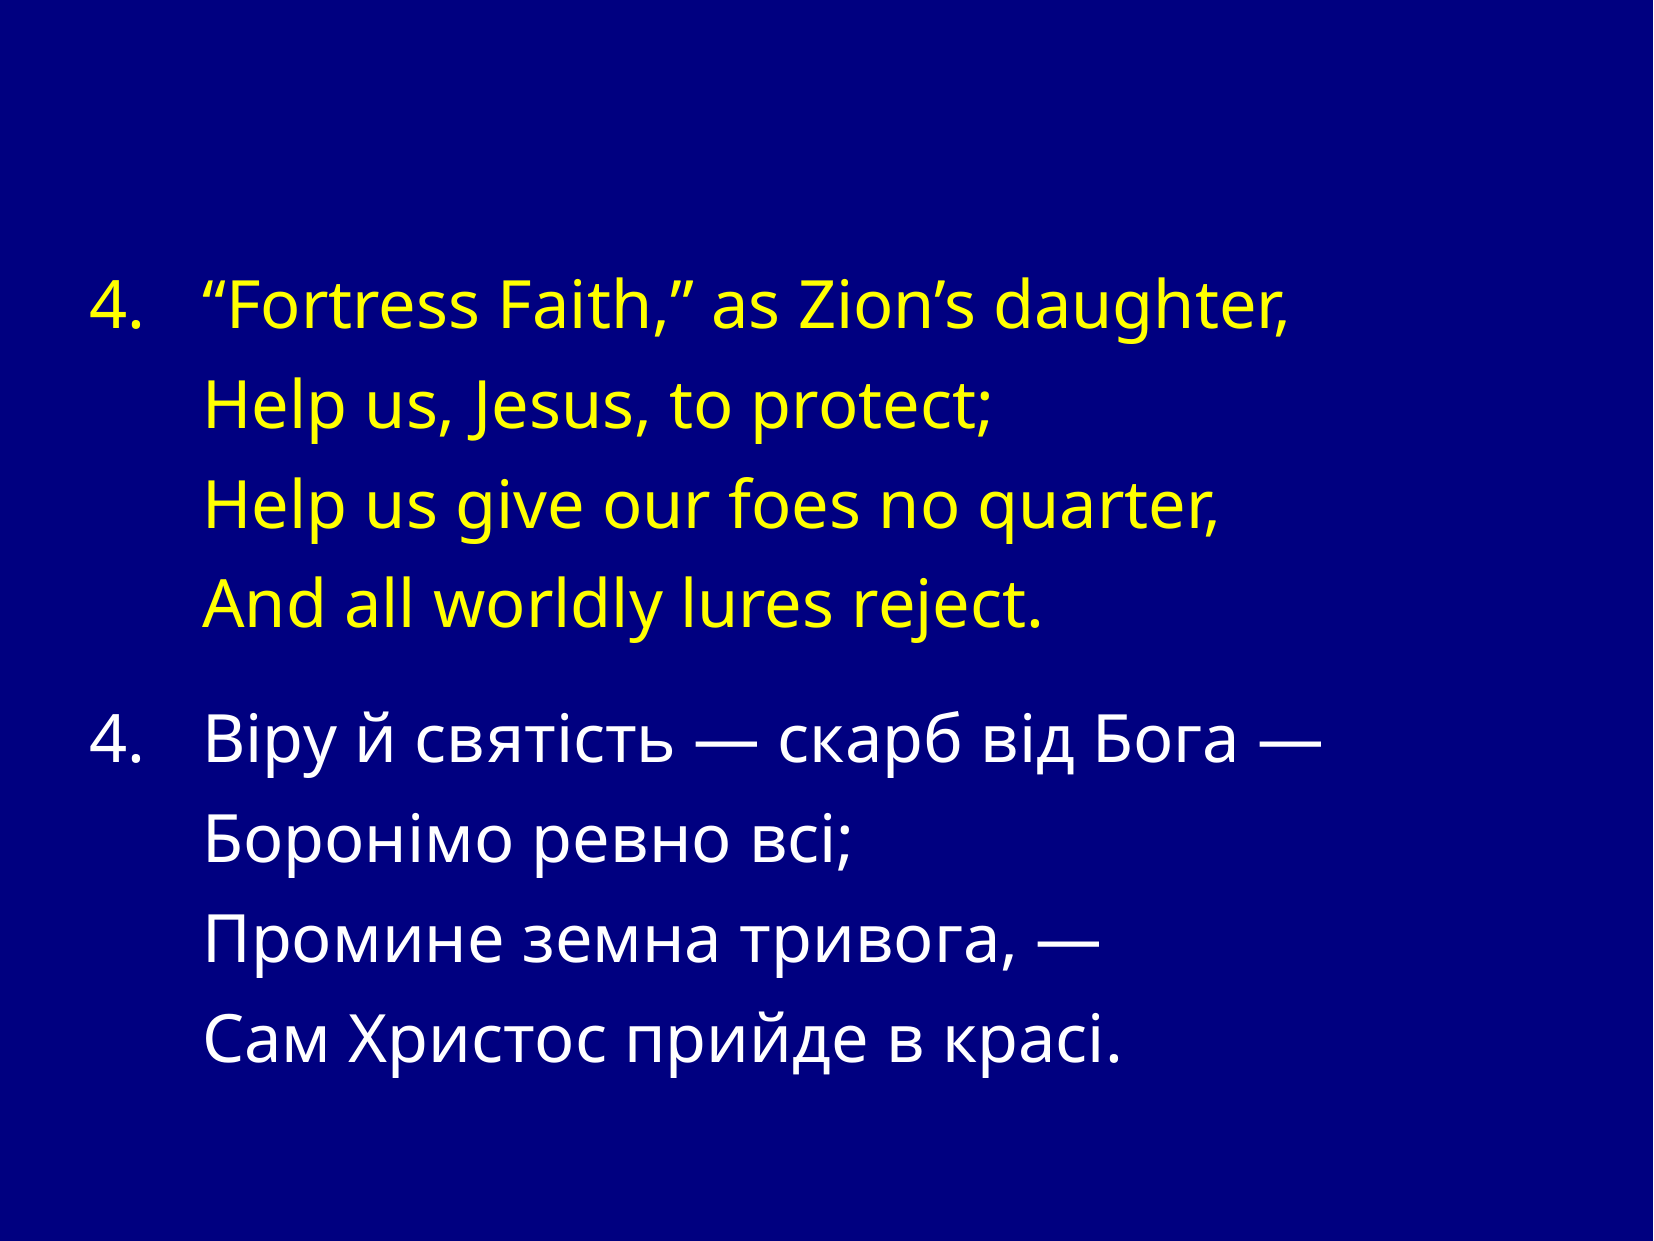

4.	“Fortress Faith,” as Zion’s daughter,
	Help us, Jesus, to protect;
	Help us give our foes no quarter,
	And all worldly lures reject.
4.	Віру й святість ― скарб від Бога ―
	Боронімо ревно всі;
	Промине земна тривога, ―
	Сам Христос прийде в красі.